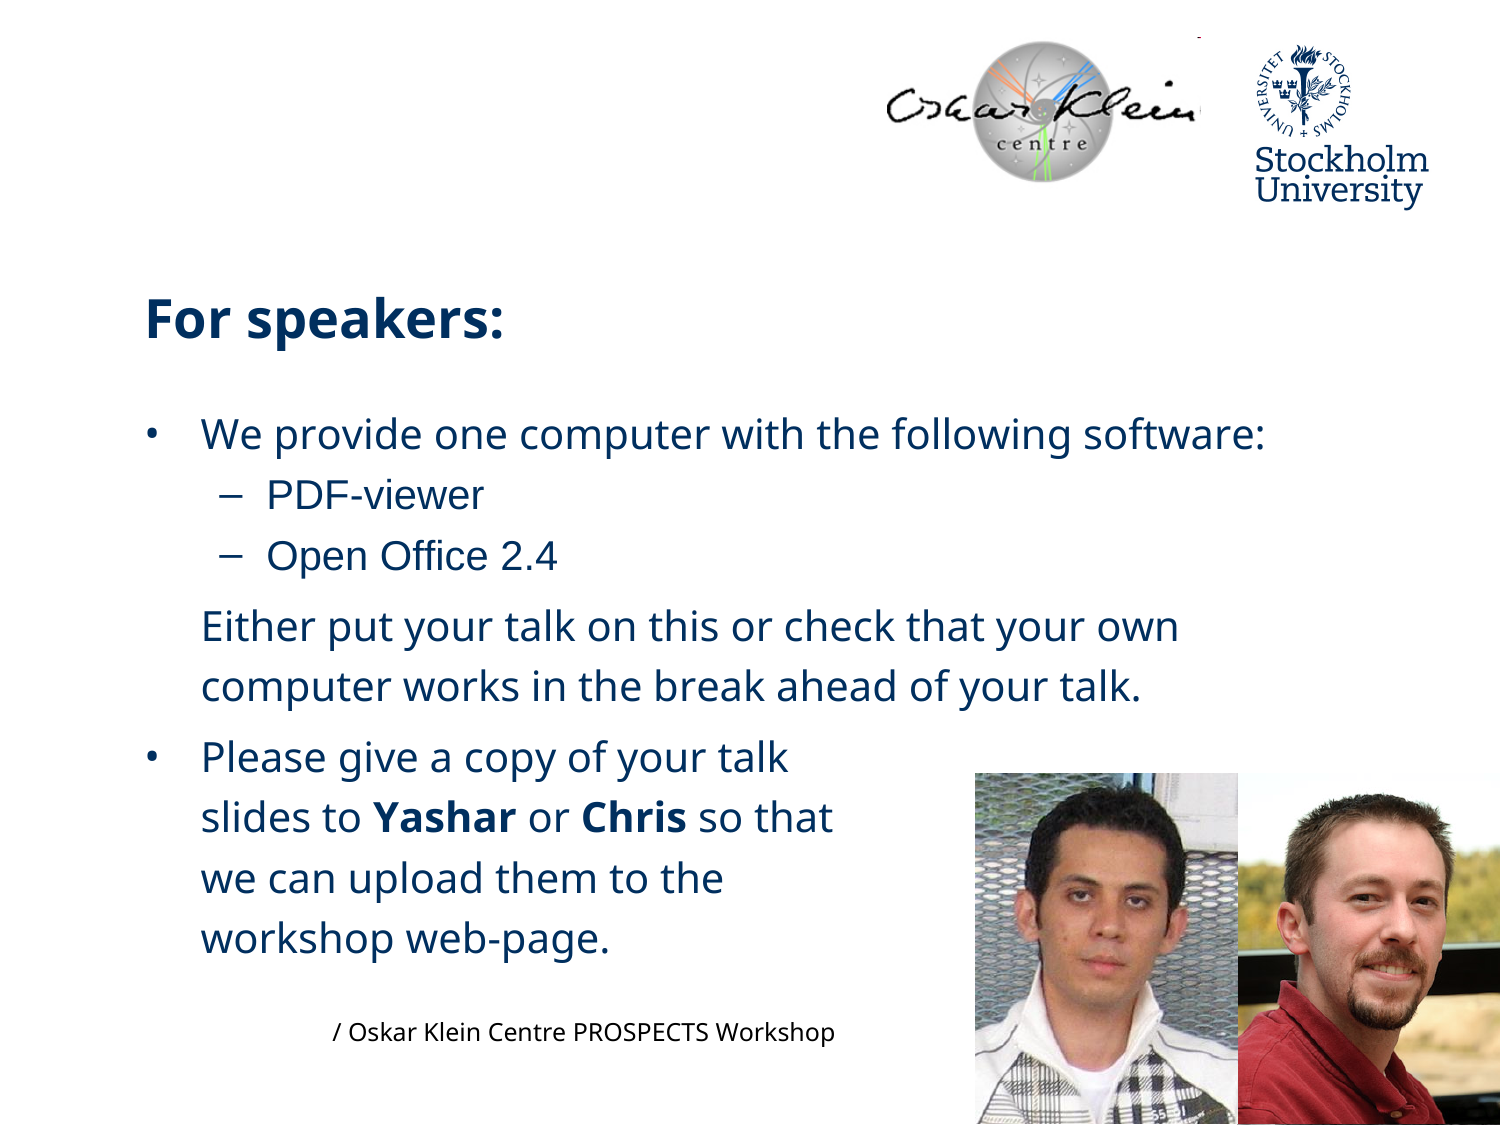

# For speakers:
We provide one computer with the following software:
PDF-viewer
Open Office 2.4
Either put your talk on this or check that your own computer works in the break ahead of your talk.
Please give a copy of your talk
slides to Yashar or Chris so that
we can upload them to the
workshop web-page.
Oskar Klein Centre PROSPECTS Workshop